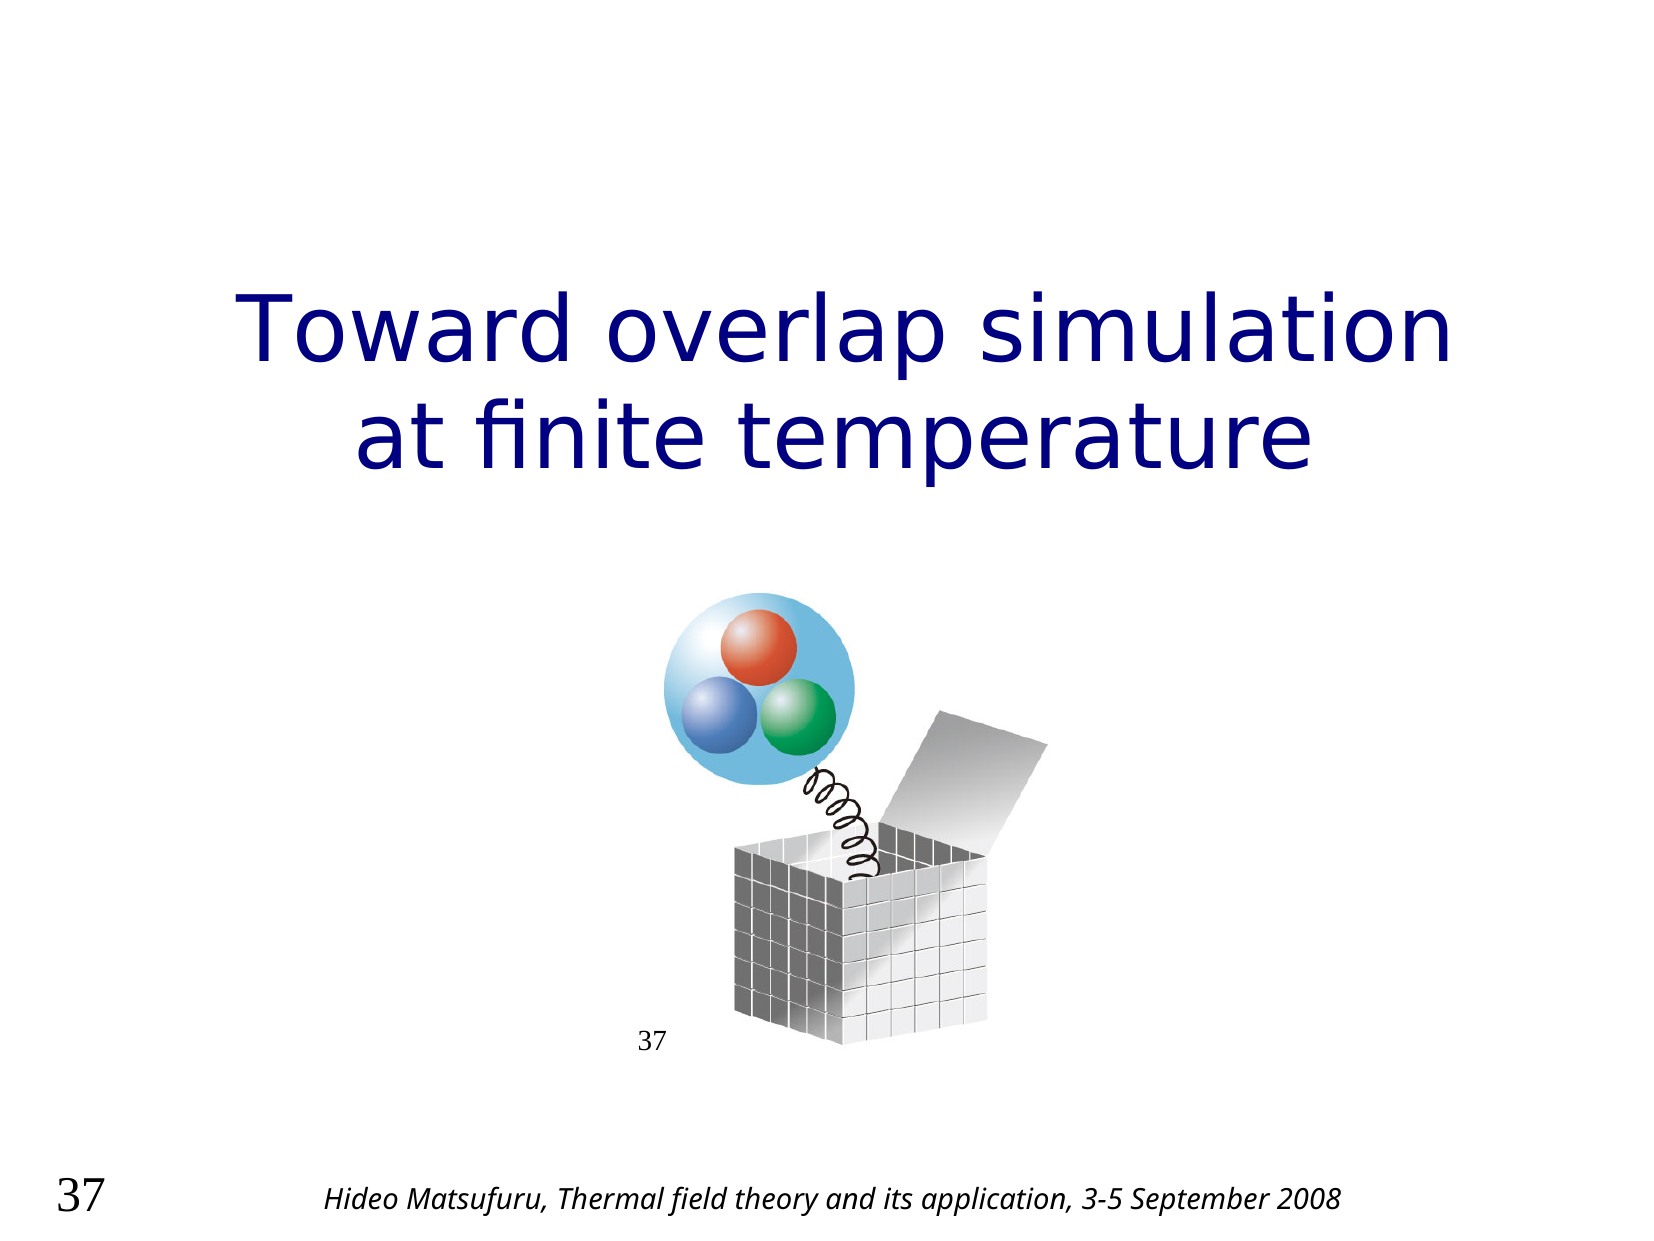

Toward overlap simulation
 at finite temperature
37